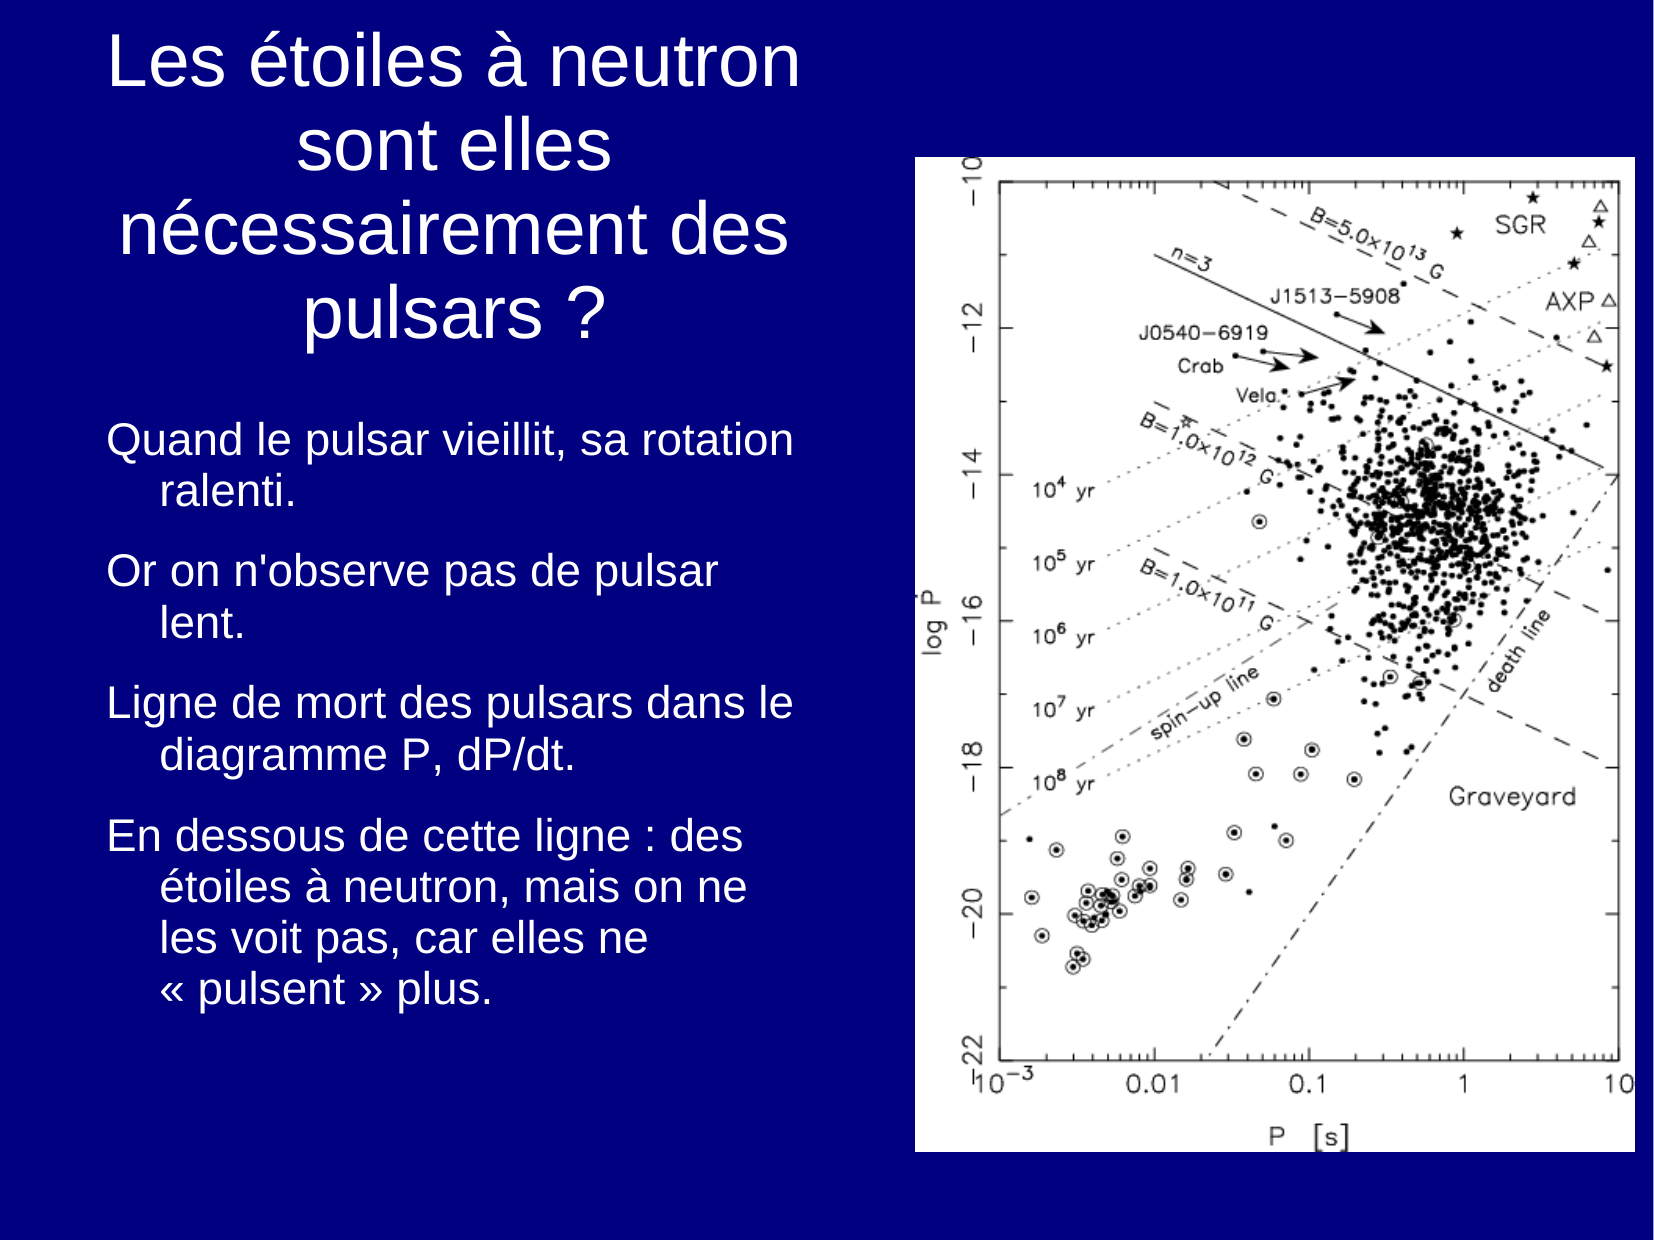

# Les étoiles à neutron sont elles nécessairement des pulsars ?
Quand le pulsar vieillit, sa rotation ralenti.
Or on n'observe pas de pulsar lent.
Ligne de mort des pulsars dans le diagramme P, dP/dt.
En dessous de cette ligne : des étoiles à neutron, mais on ne les voit pas, car elles ne « pulsent » plus.